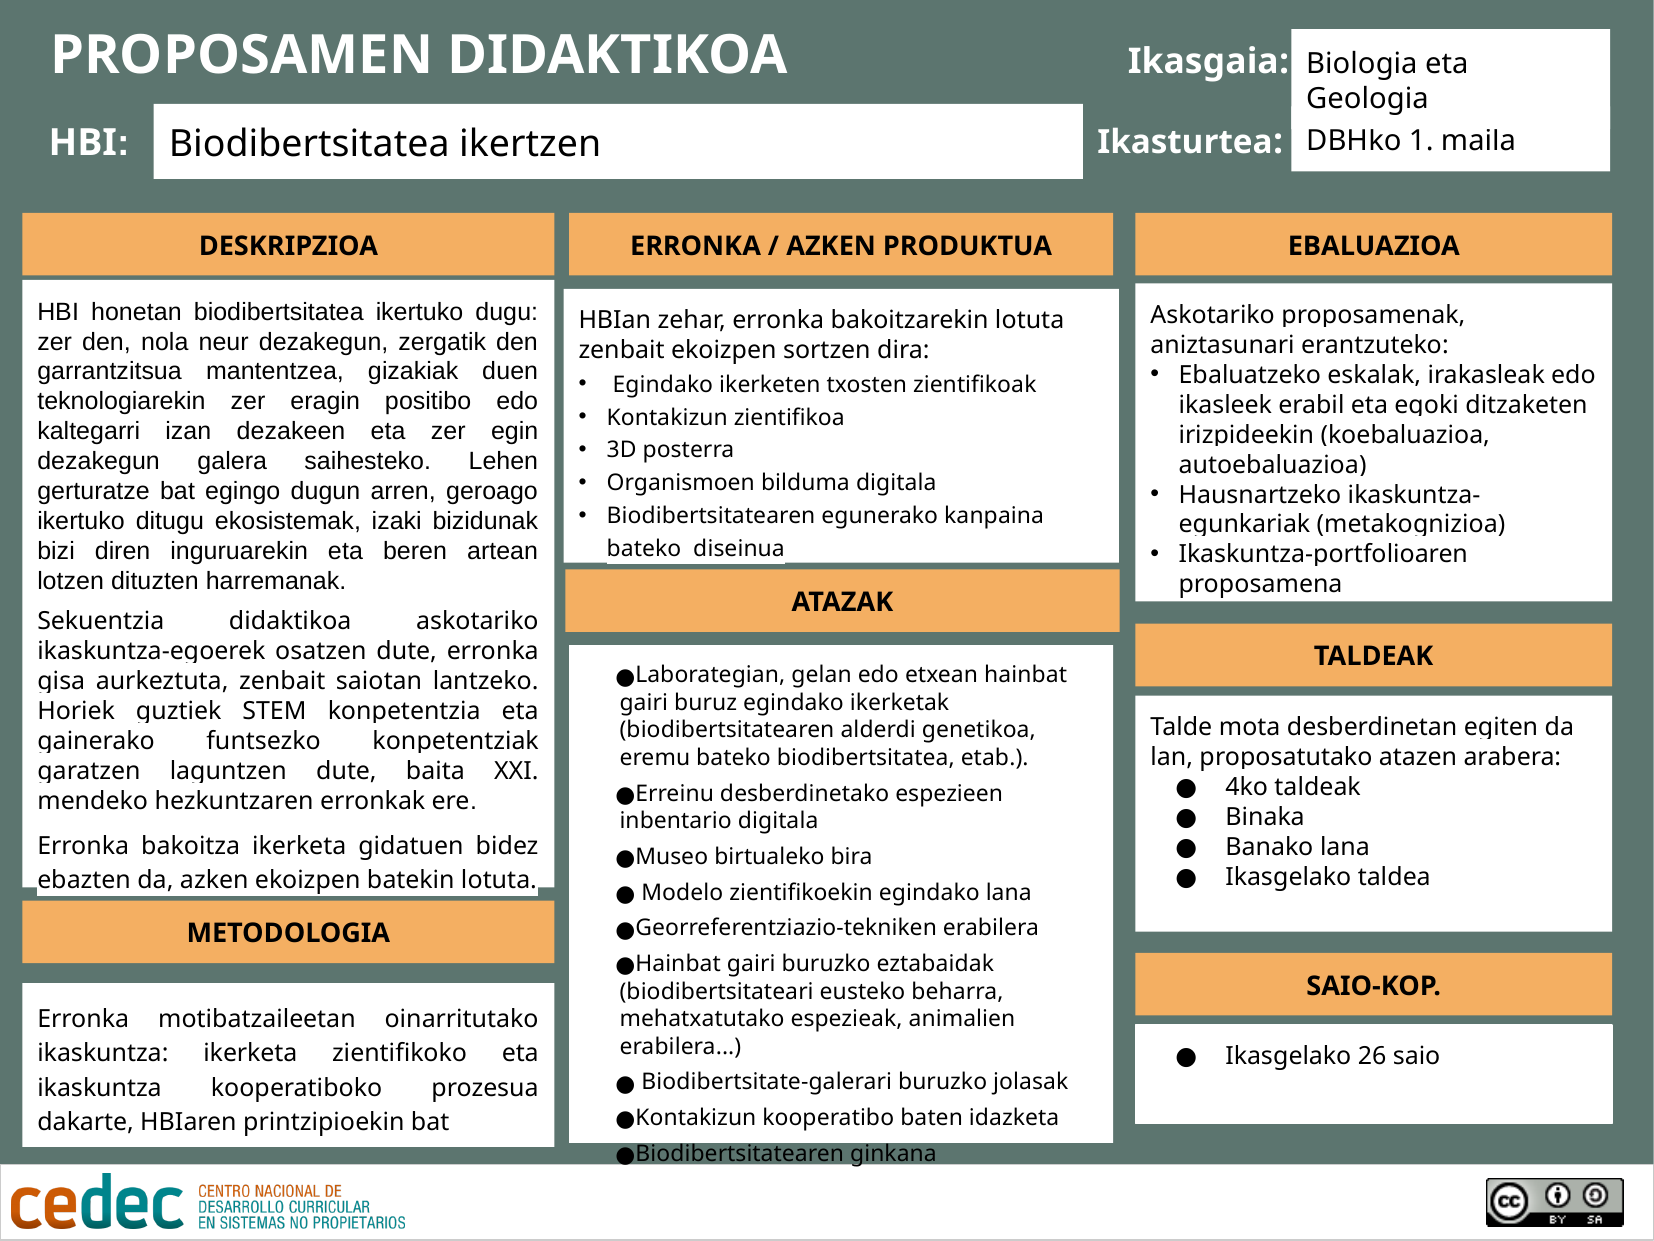

PROPOSAMEN DIDAKTIKOA
Biologia eta Geologia
Ikasgaia:
Biodibertsitatea ikertzen
DBHko 1. maila
HBI:
Ikasturtea:
DESKRIPZIOA
ERRONKA / AZKEN PRODUKTUA
EBALUAZIOA
HBI honetan biodibertsitatea ikertuko dugu: zer den, nola neur dezakegun, zergatik den garrantzitsua mantentzea, gizakiak duen teknologiarekin zer eragin positibo edo kaltegarri izan dezakeen eta zer egin dezakegun galera saihesteko. Lehen gerturatze bat egingo dugun arren, geroago ikertuko ditugu ekosistemak, izaki bizidunak bizi diren inguruarekin eta beren artean lotzen dituzten harremanak.
Sekuentzia didaktikoa askotariko ikaskuntza-egoerek osatzen dute, erronka gisa aurkeztuta, zenbait saiotan lantzeko. Horiek guztiek STEM konpetentzia eta gainerako funtsezko konpetentziak garatzen laguntzen dute, baita XXI. mendeko hezkuntzaren erronkak ere.
Erronka bakoitza ikerketa gidatuen bidez ebazten da, azken ekoizpen batekin lotuta.
Askotariko proposamenak, aniztasunari erantzuteko:
Ebaluatzeko eskalak, irakasleak edo ikasleek erabil eta egoki ditzaketen irizpideekin (koebaluazioa, autoebaluazioa)
Hausnartzeko ikaskuntza-egunkariak (metakognizioa)
Ikaskuntza-portfolioaren proposamena
HBIan zehar, erronka bakoitzarekin lotuta zenbait ekoizpen sortzen dira:
 Egindako ikerketen txosten zientifikoak
Kontakizun zientifikoa
3D posterra
Organismoen bilduma digitala
Biodibertsitatearen egunerako kanpaina bateko diseinua
ATAZAK
TALDEAK
Laborategian, gelan edo etxean hainbat gairi buruz egindako ikerketak (biodibertsitatearen alderdi genetikoa, eremu bateko biodibertsitatea, etab.).
Erreinu desberdinetako espezieen inbentario digitala
Museo birtualeko bira
 Modelo zientifikoekin egindako lana
Georreferentziazio-tekniken erabilera
Hainbat gairi buruzko eztabaidak (biodibertsitateari eusteko beharra, mehatxatutako espezieak, animalien erabilera...)
 Biodibertsitate-galerari buruzko jolasak
Kontakizun kooperatibo baten idazketa
Biodibertsitatearen ginkana
Talde mota desberdinetan egiten da lan, proposatutako atazen arabera:
4ko taldeak
Binaka
Banako lana
Ikasgelako taldea
METODOLOGIA
SAIO-KOP.
Erronka motibatzaileetan oinarritutako ikaskuntza: ikerketa zientifikoko eta ikaskuntza kooperatiboko prozesua dakarte, HBIaren printzipioekin bat
Ikasgelako 26 saio